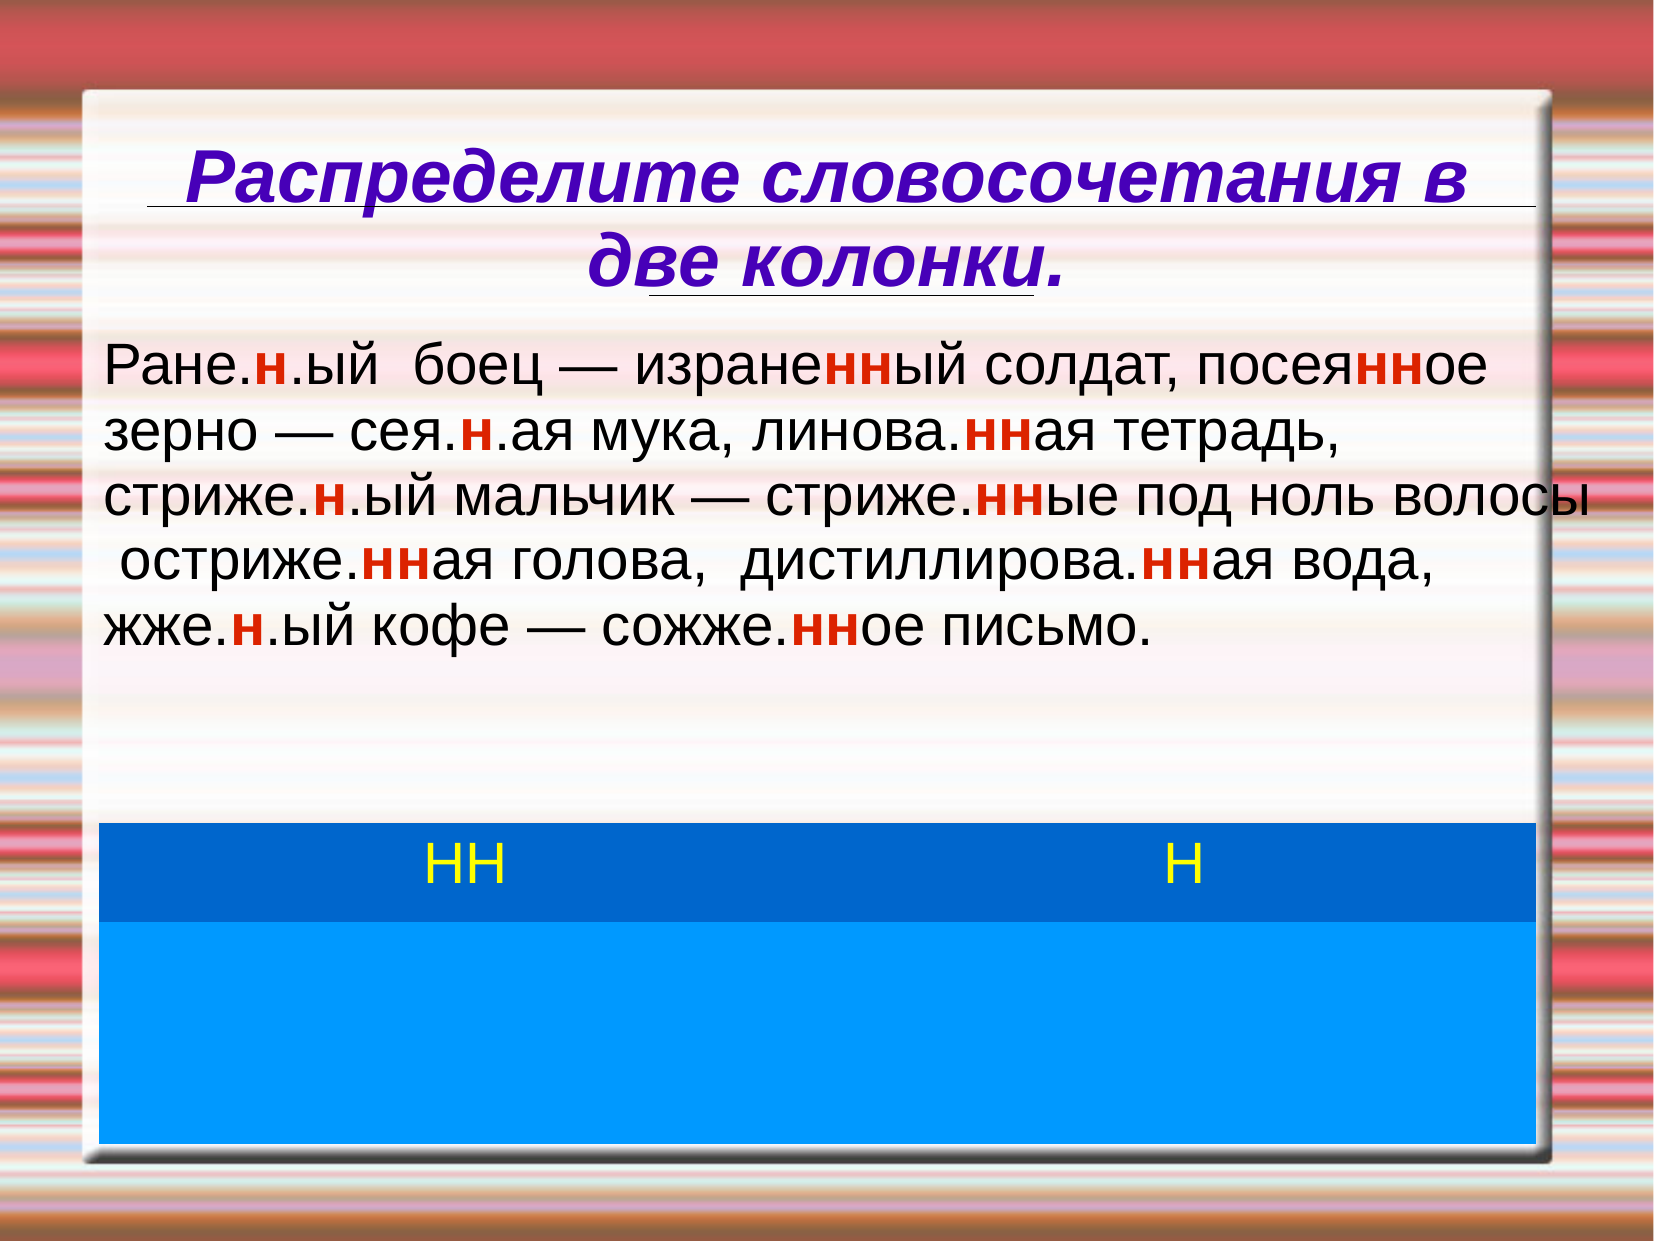

# Распределите словосочетания в две колонки.
Ране.н.ый боец — израненный солдат, посеянное
зерно — сея.н.ая мука, линова.нная тетрадь,
стриже.н.ый мальчик — стриже.нные под ноль волосы
 остриже.нная голова, дистиллирова.нная вода,
жже.н.ый кофе — сожже.нное письмо.
| НН | Н |
| --- | --- |
| | |